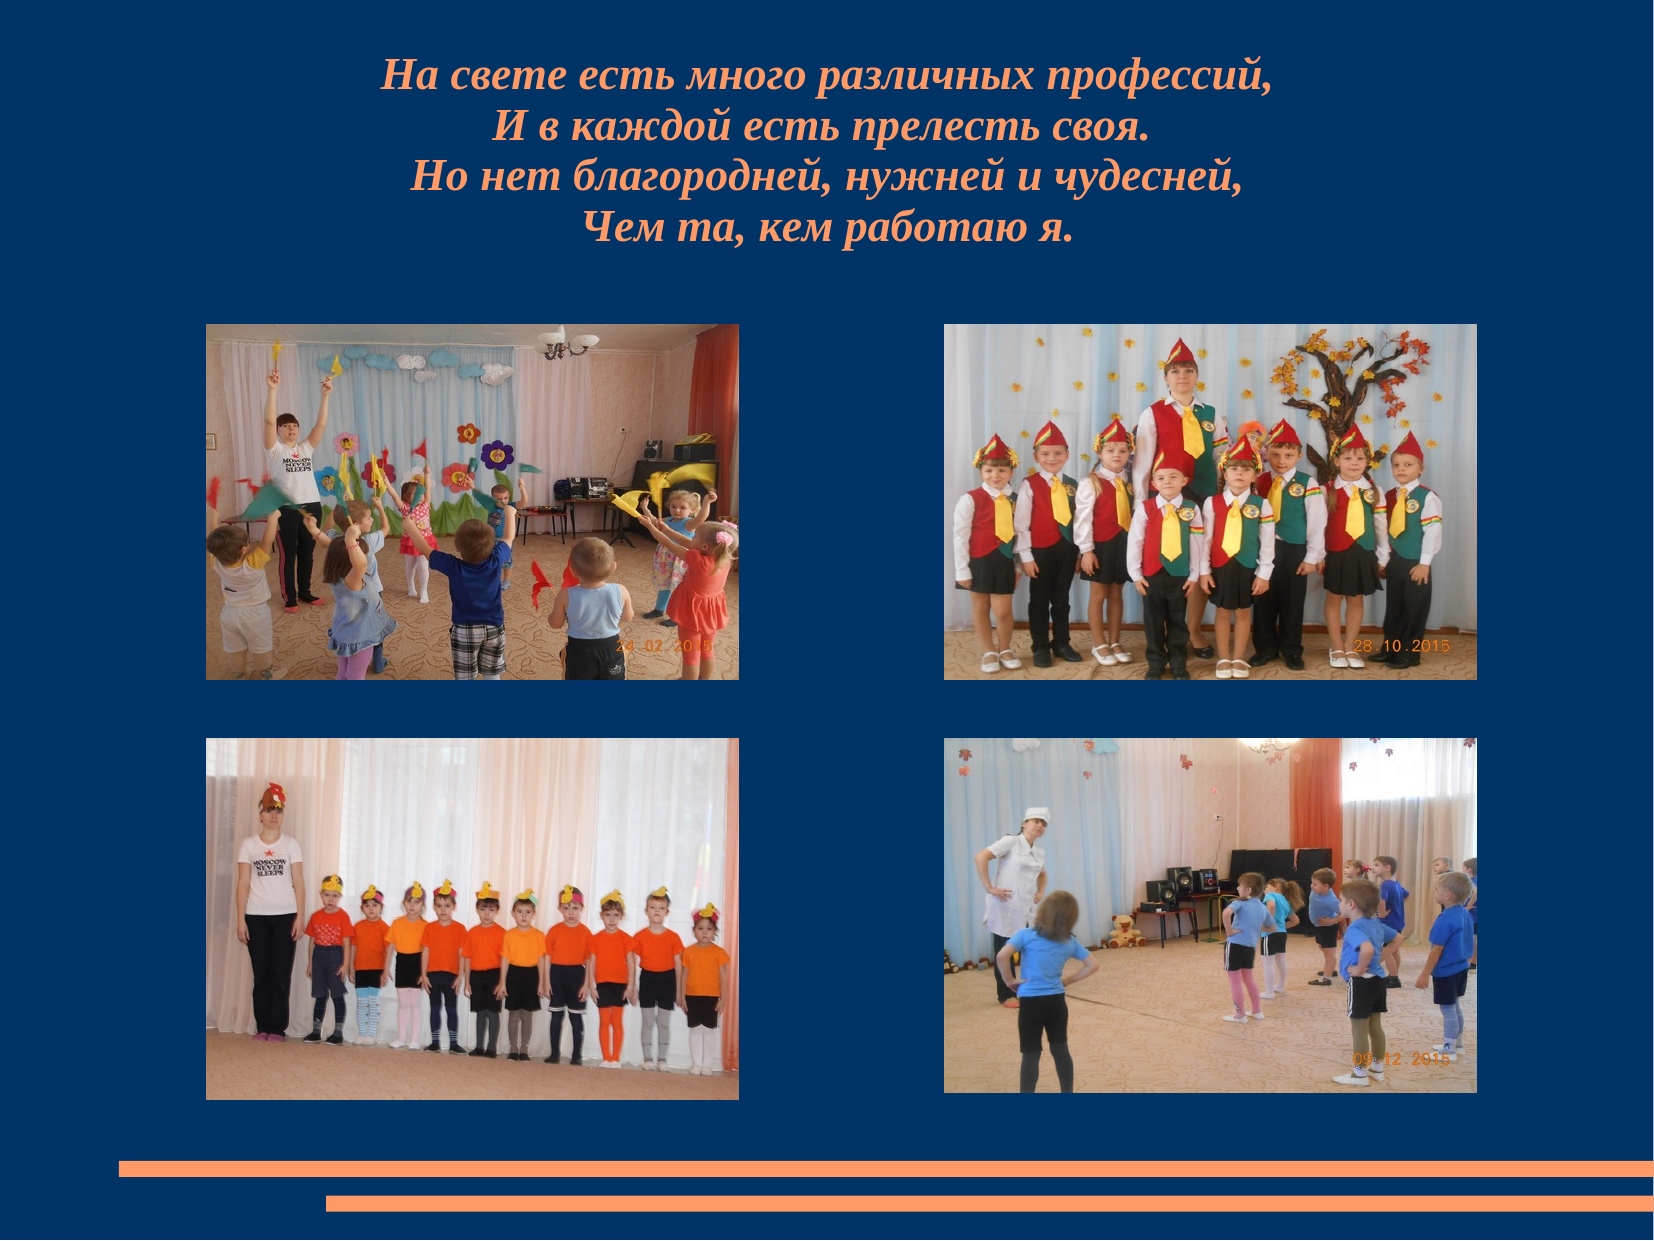

# На свете есть много различных профессий, И в каждой есть прелесть своя. Но нет благородней, нужней и чудесней, Чем та, кем работаю я.